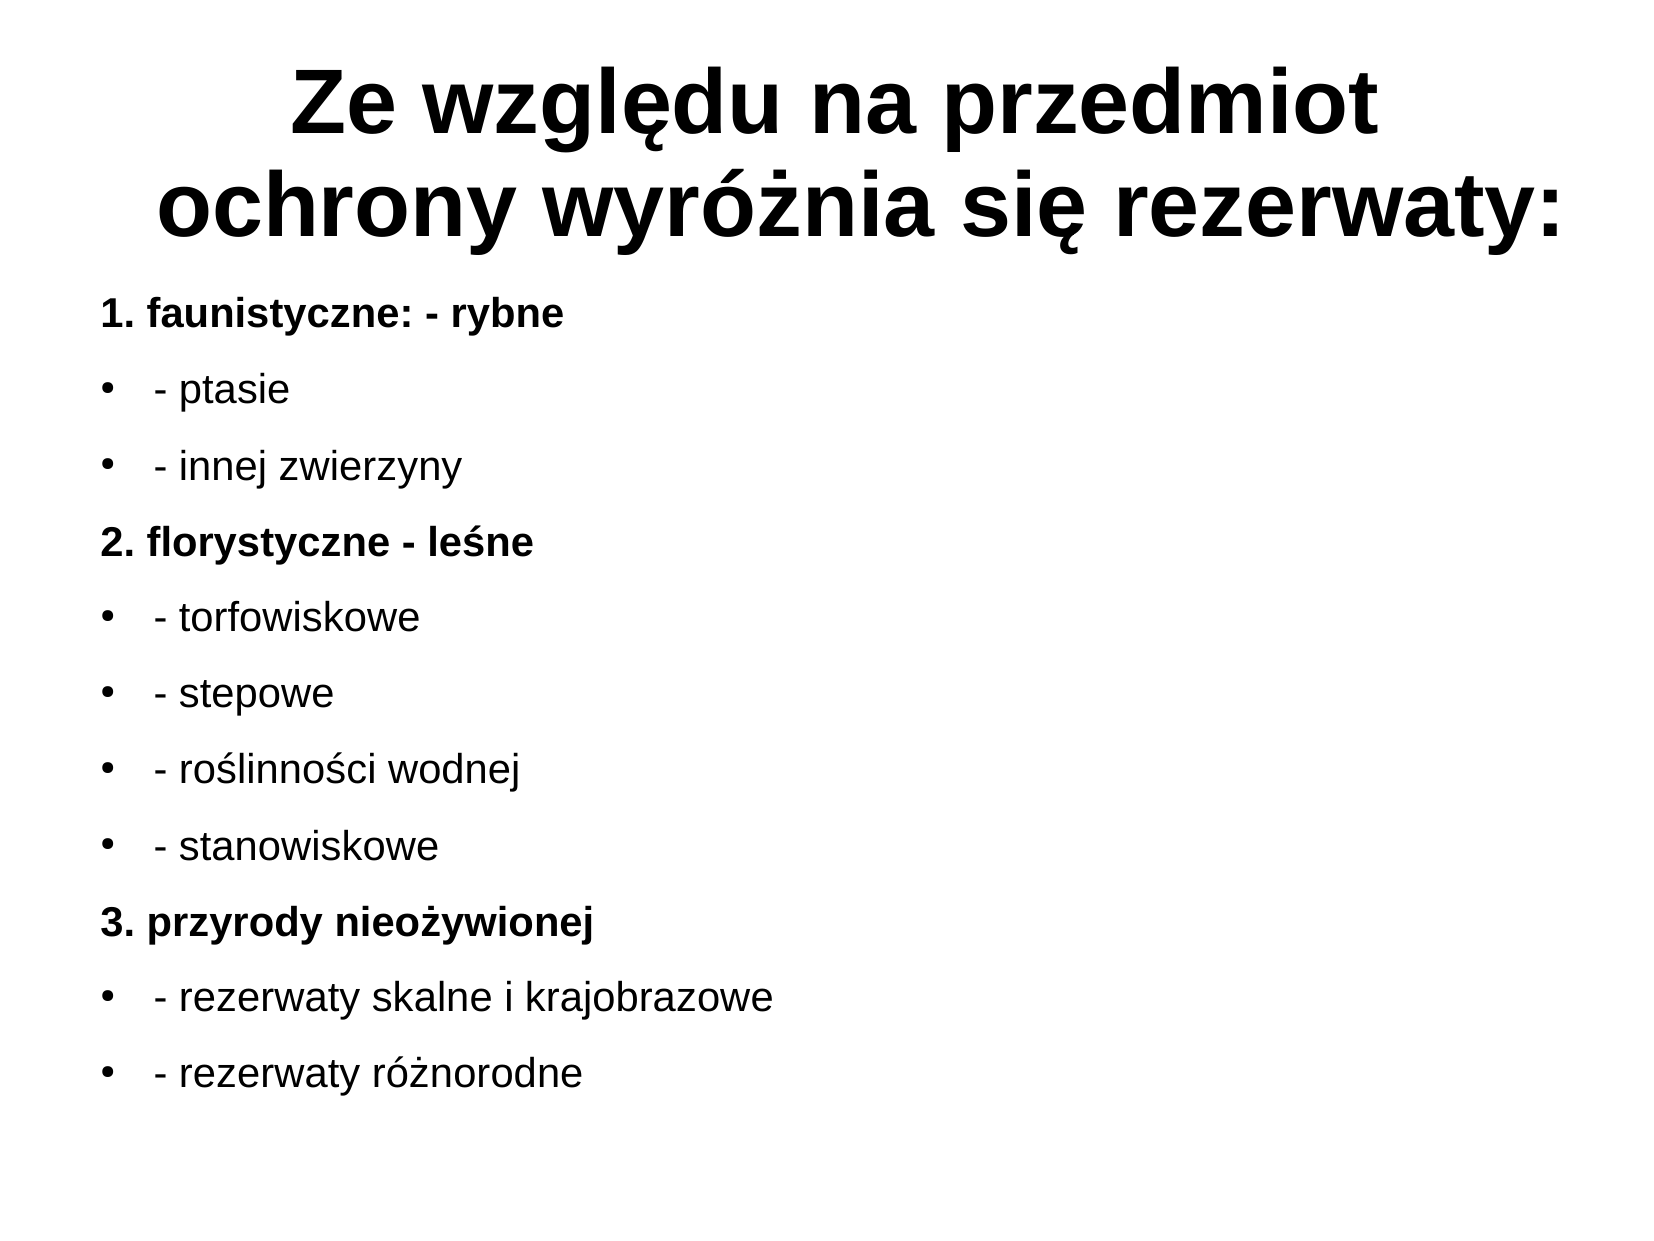

# Ze względu na przedmiot ochrony wyróżnia się rezerwaty:
1. faunistyczne: - rybne
- ptasie
- innej zwierzyny
2. florystyczne - leśne
- torfowiskowe
- stepowe
- roślinności wodnej
- stanowiskowe
3. przyrody nieożywionej
- rezerwaty skalne i krajobrazowe
- rezerwaty różnorodne